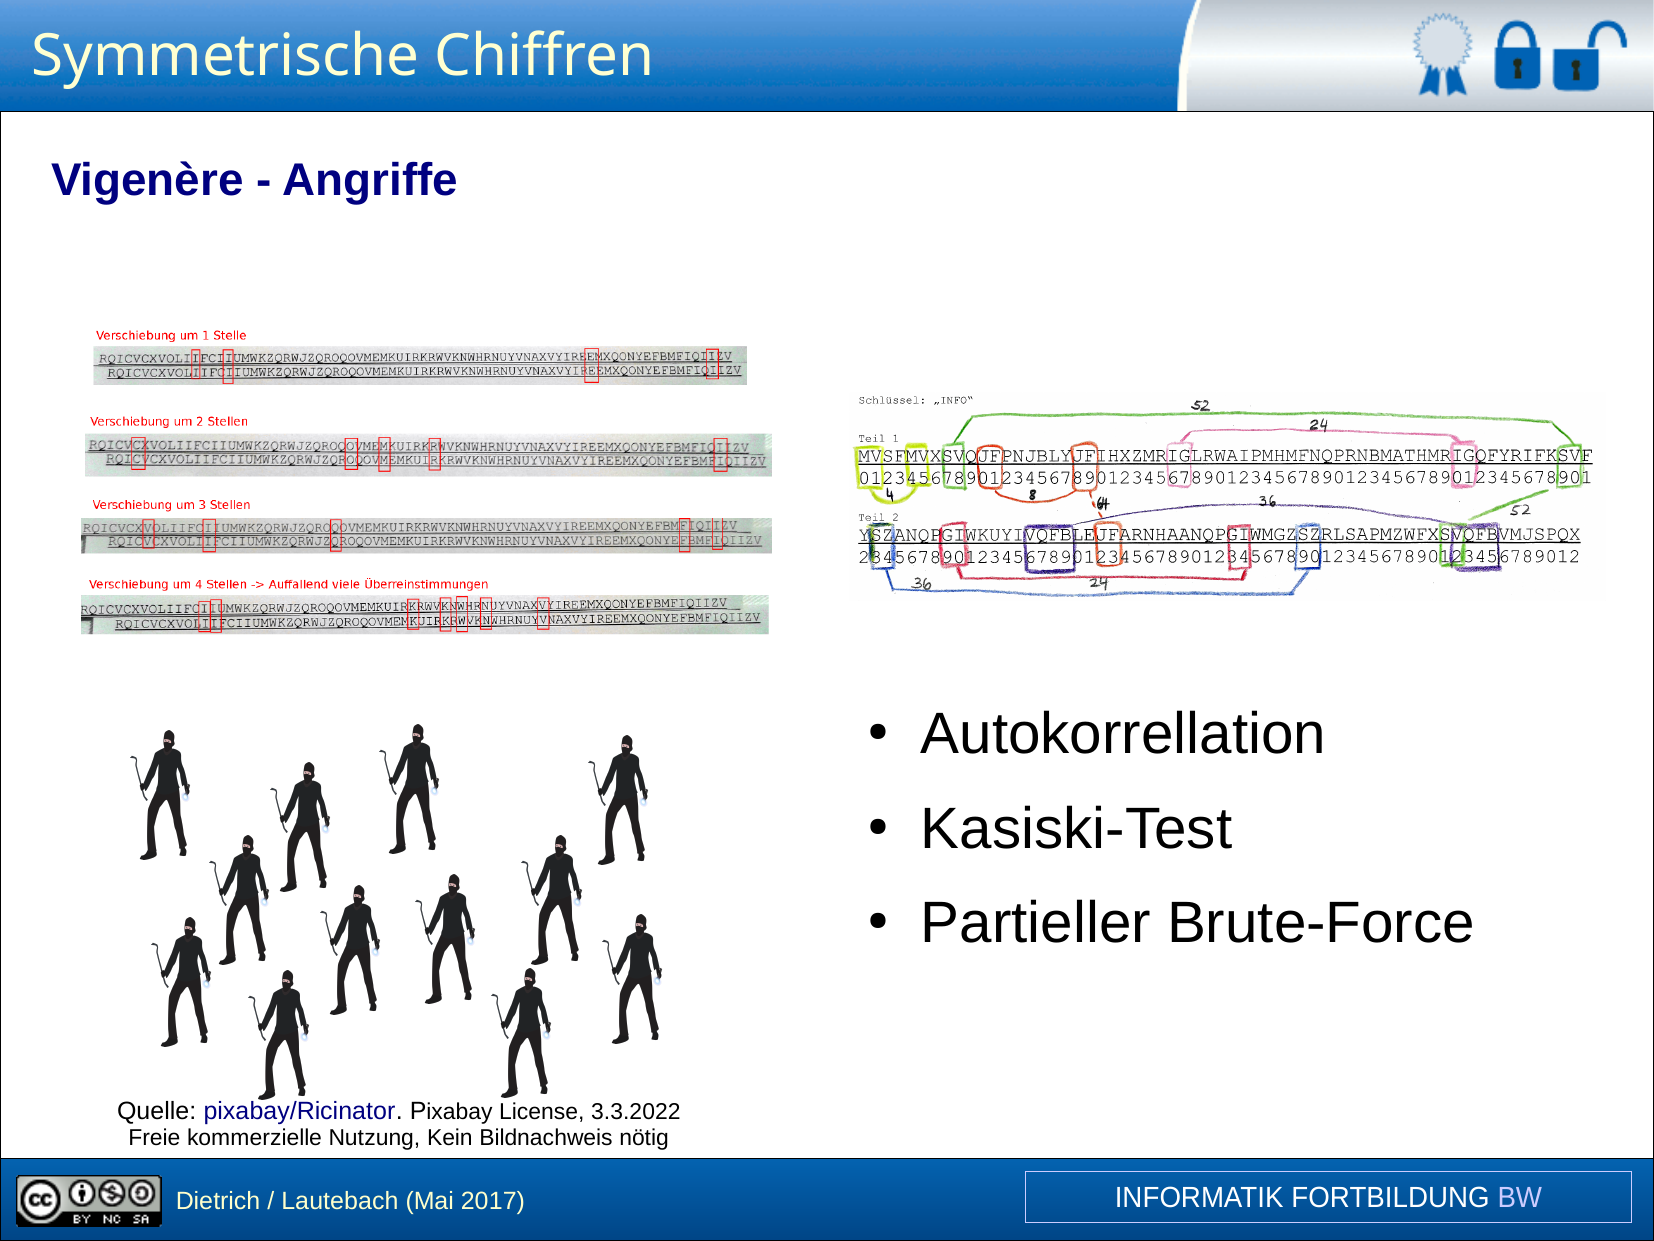

# Symmetrische Chiffren
Vigenère - Angriffe
Autokorrellation
Kasiski-Test
Partieller Brute-Force
Quelle: pixabay/Ricinator. Pixabay License, 3.3.2022
Freie kommerzielle Nutzung, Kein Bildnachweis nötig
16